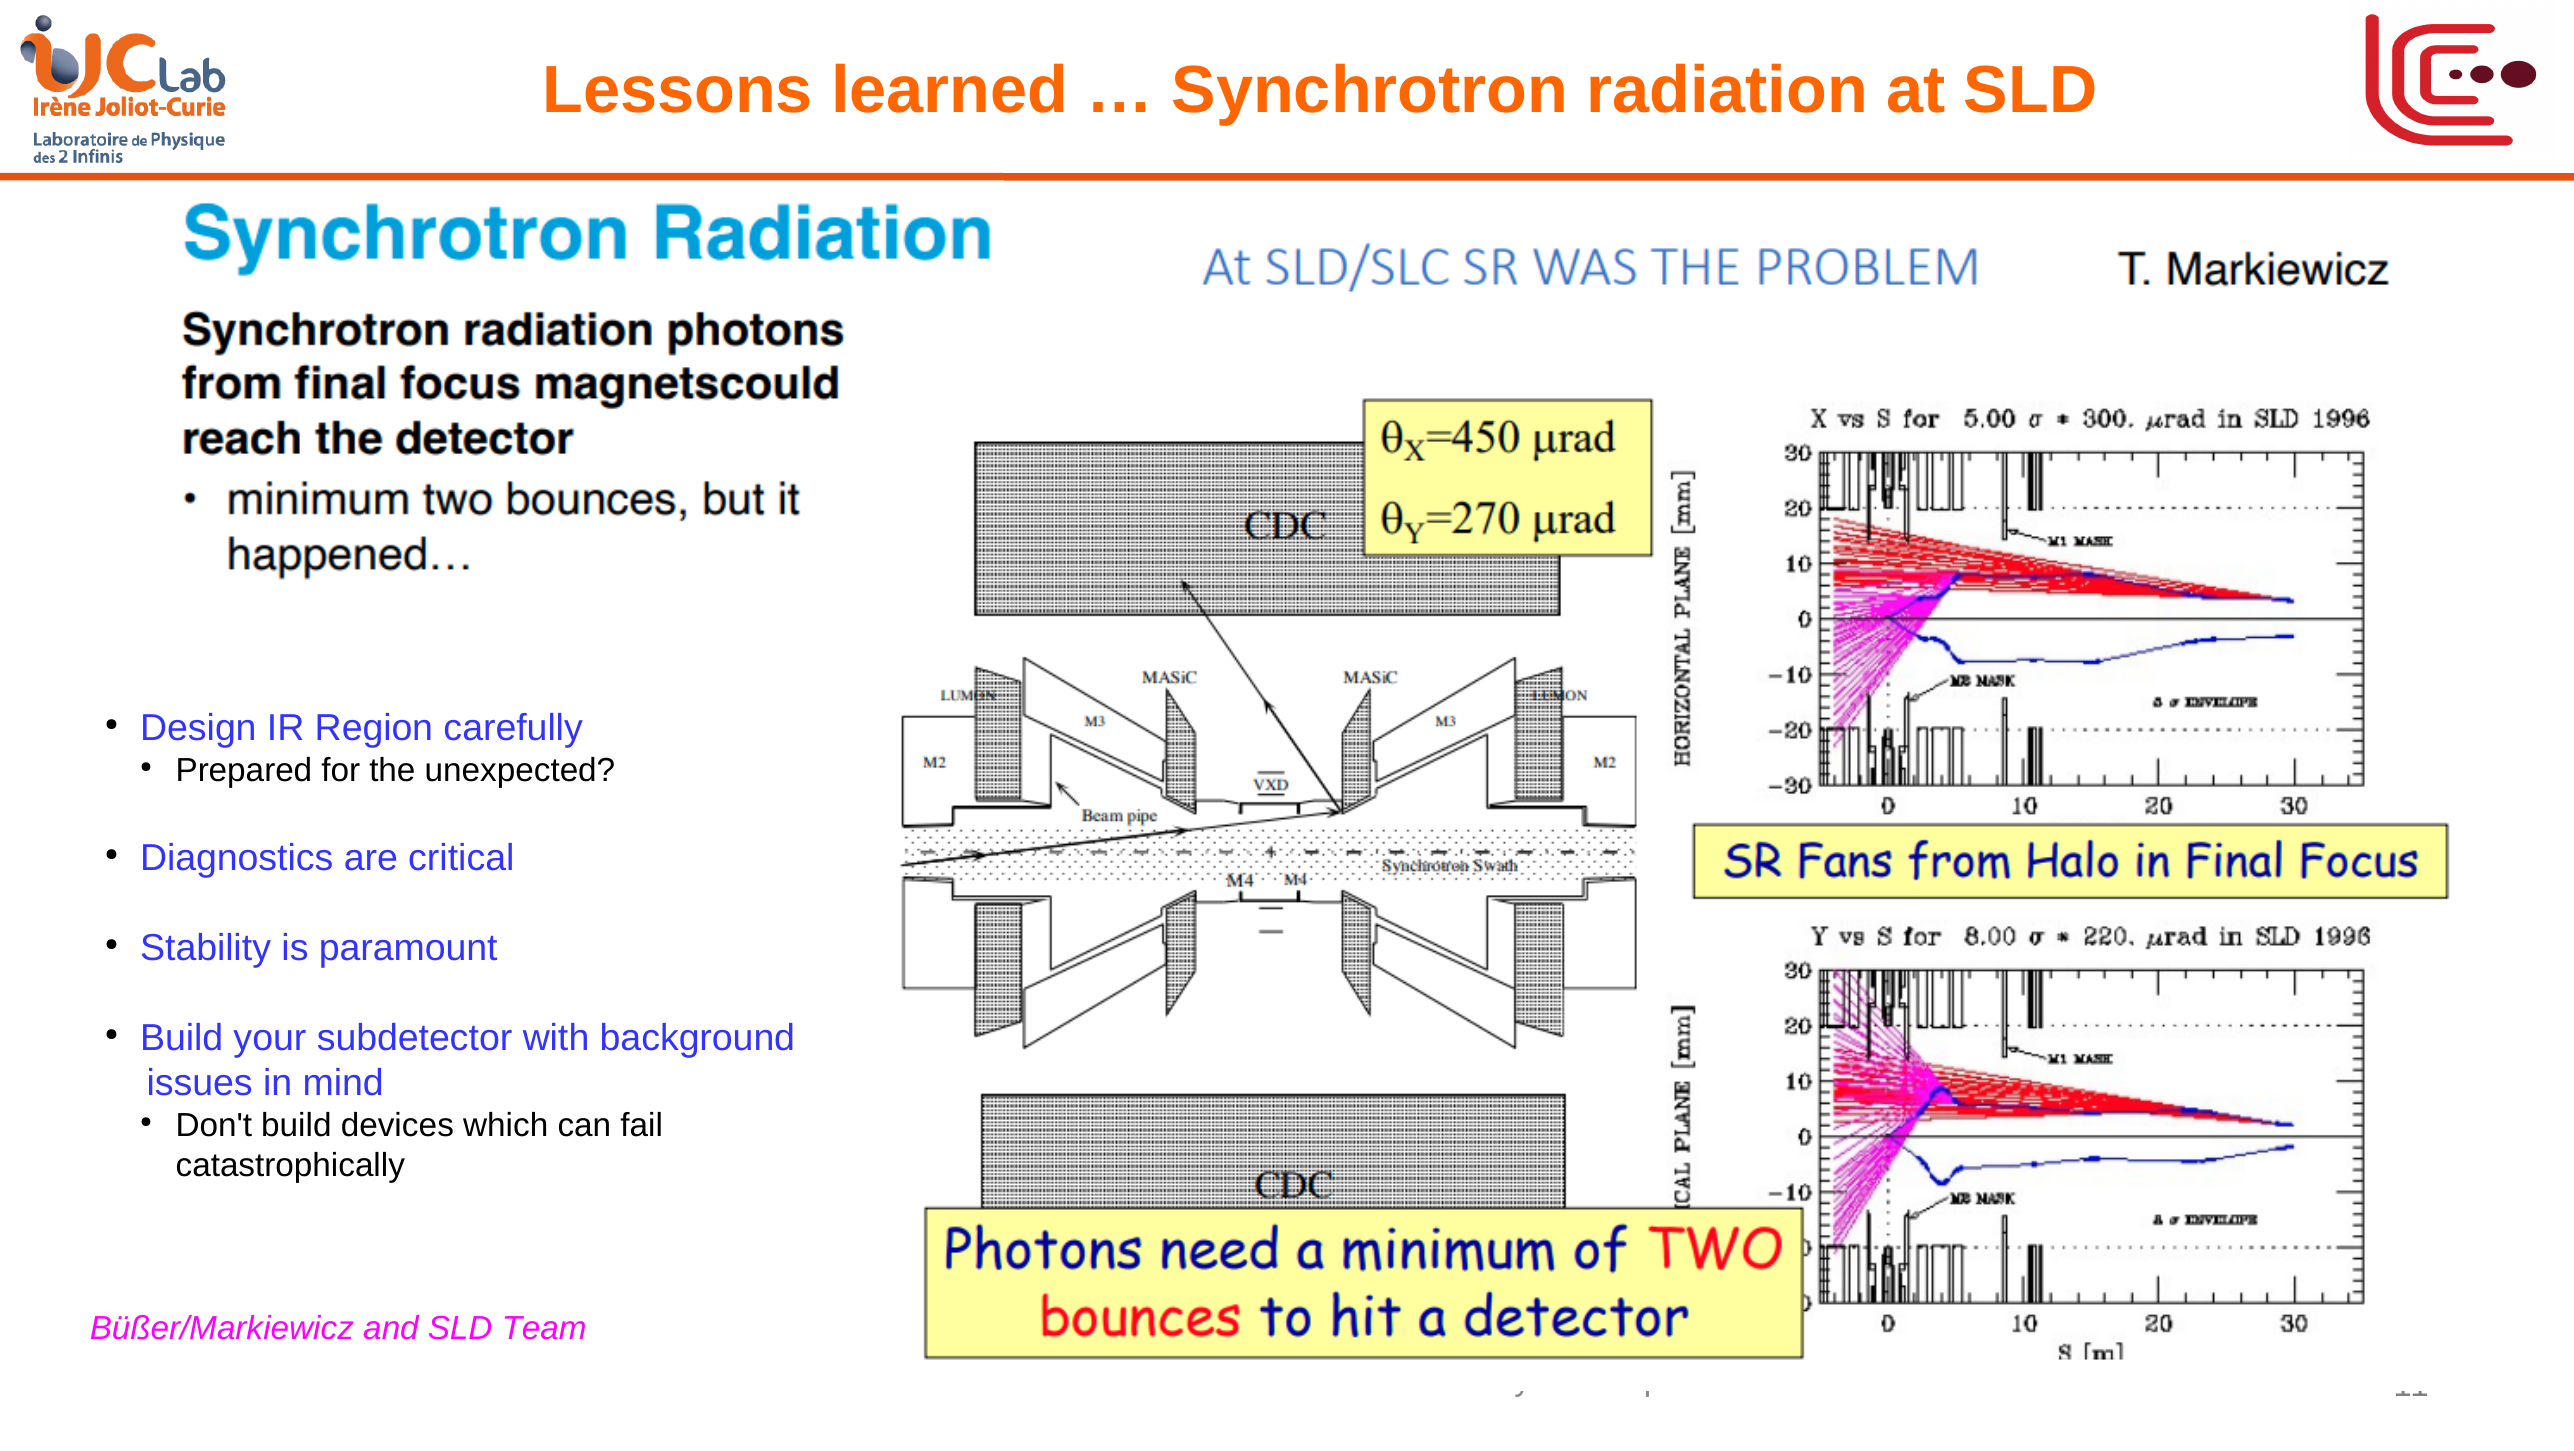

# Lessons learned … Synchrotron radiation at SLD
Design IR Region carefully
Prepared for the unexpected?
Diagnostics are critical
Stability is paramount
Build your subdetector with background
 issues in mind
Don't build devices which can fail catastrophically
Büßer/Markiewicz and SLD Team
11